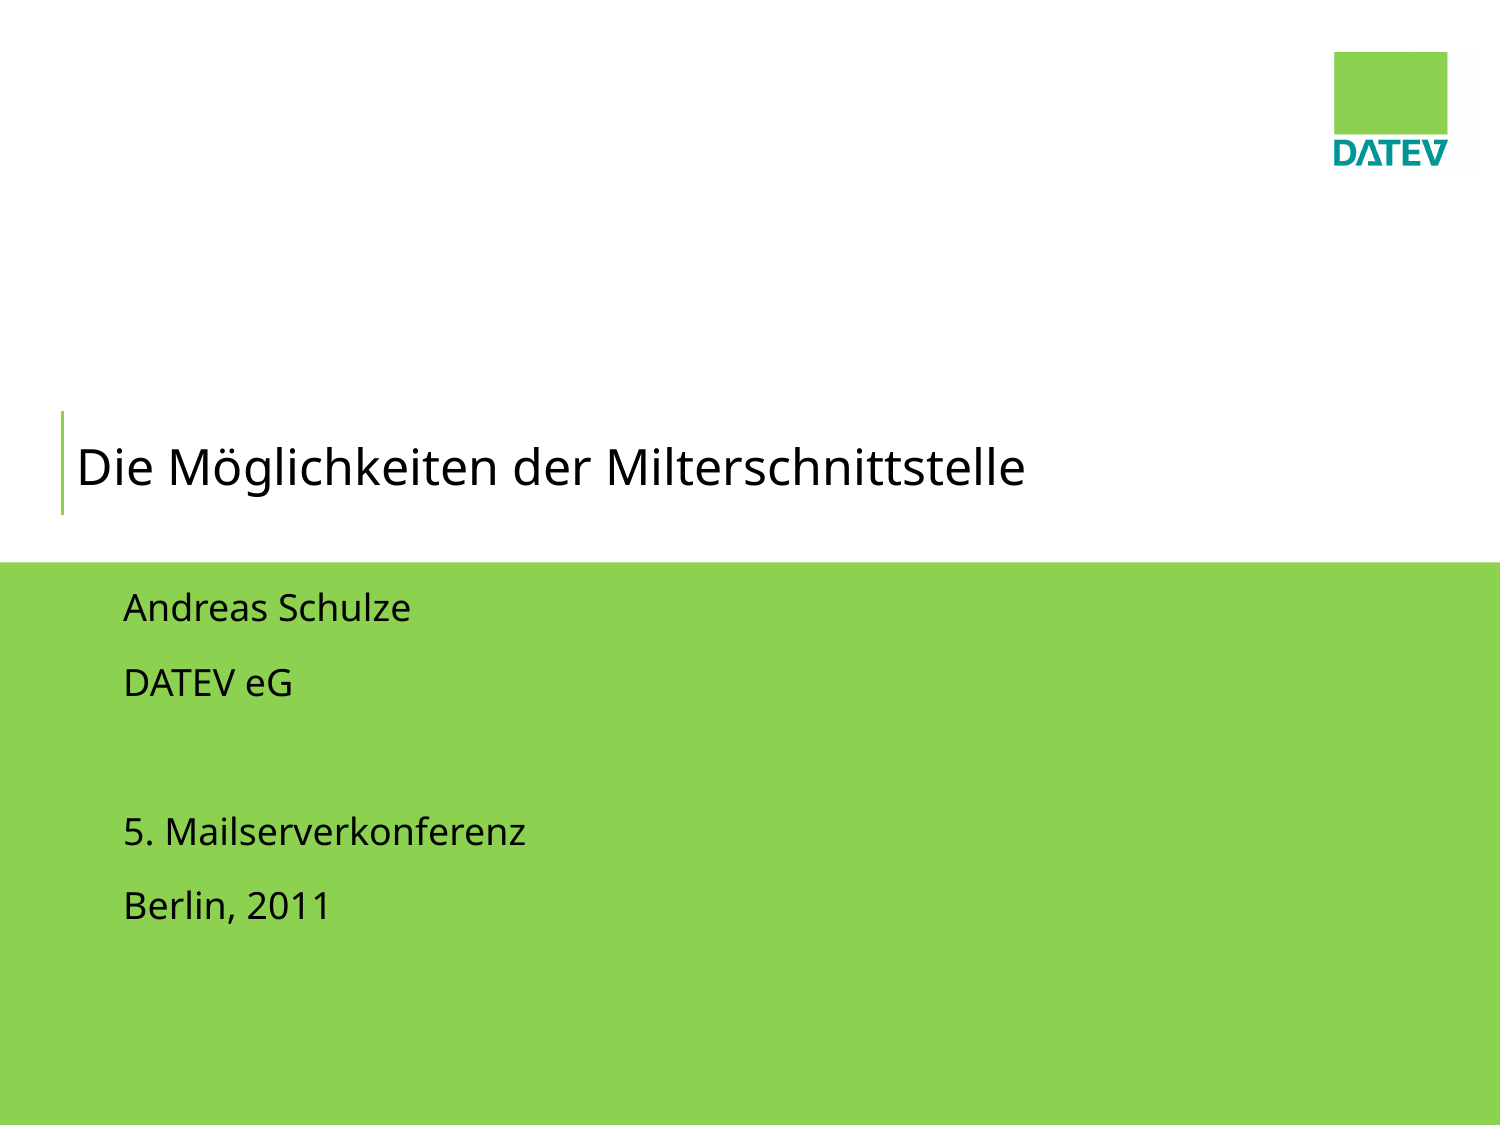

# Die Möglichkeiten der Milterschnittstelle
Andreas Schulze
DATEV eG
5. Mailserverkonferenz
Berlin, 2011